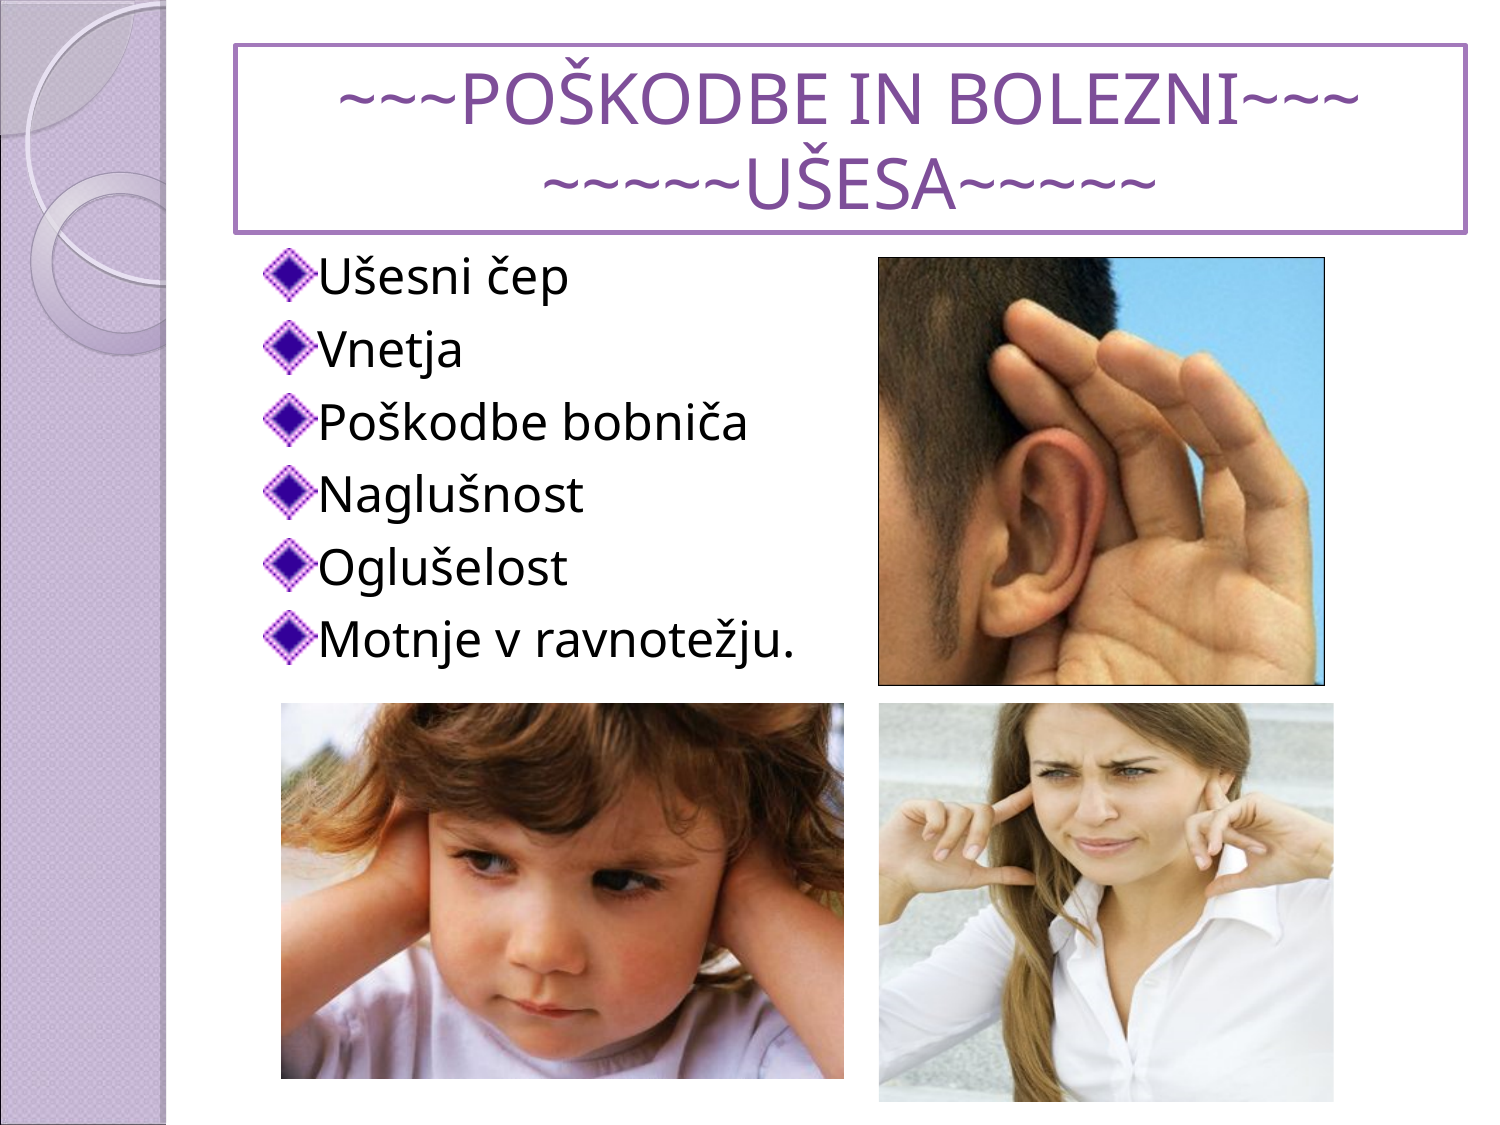

# ~~~POŠKODBE IN BOLEZNI~~~ ~~~~~UŠESA~~~~~
Ušesni čep
Vnetja
Poškodbe bobniča
Naglušnost
Oglušelost
Motnje v ravnotežju.